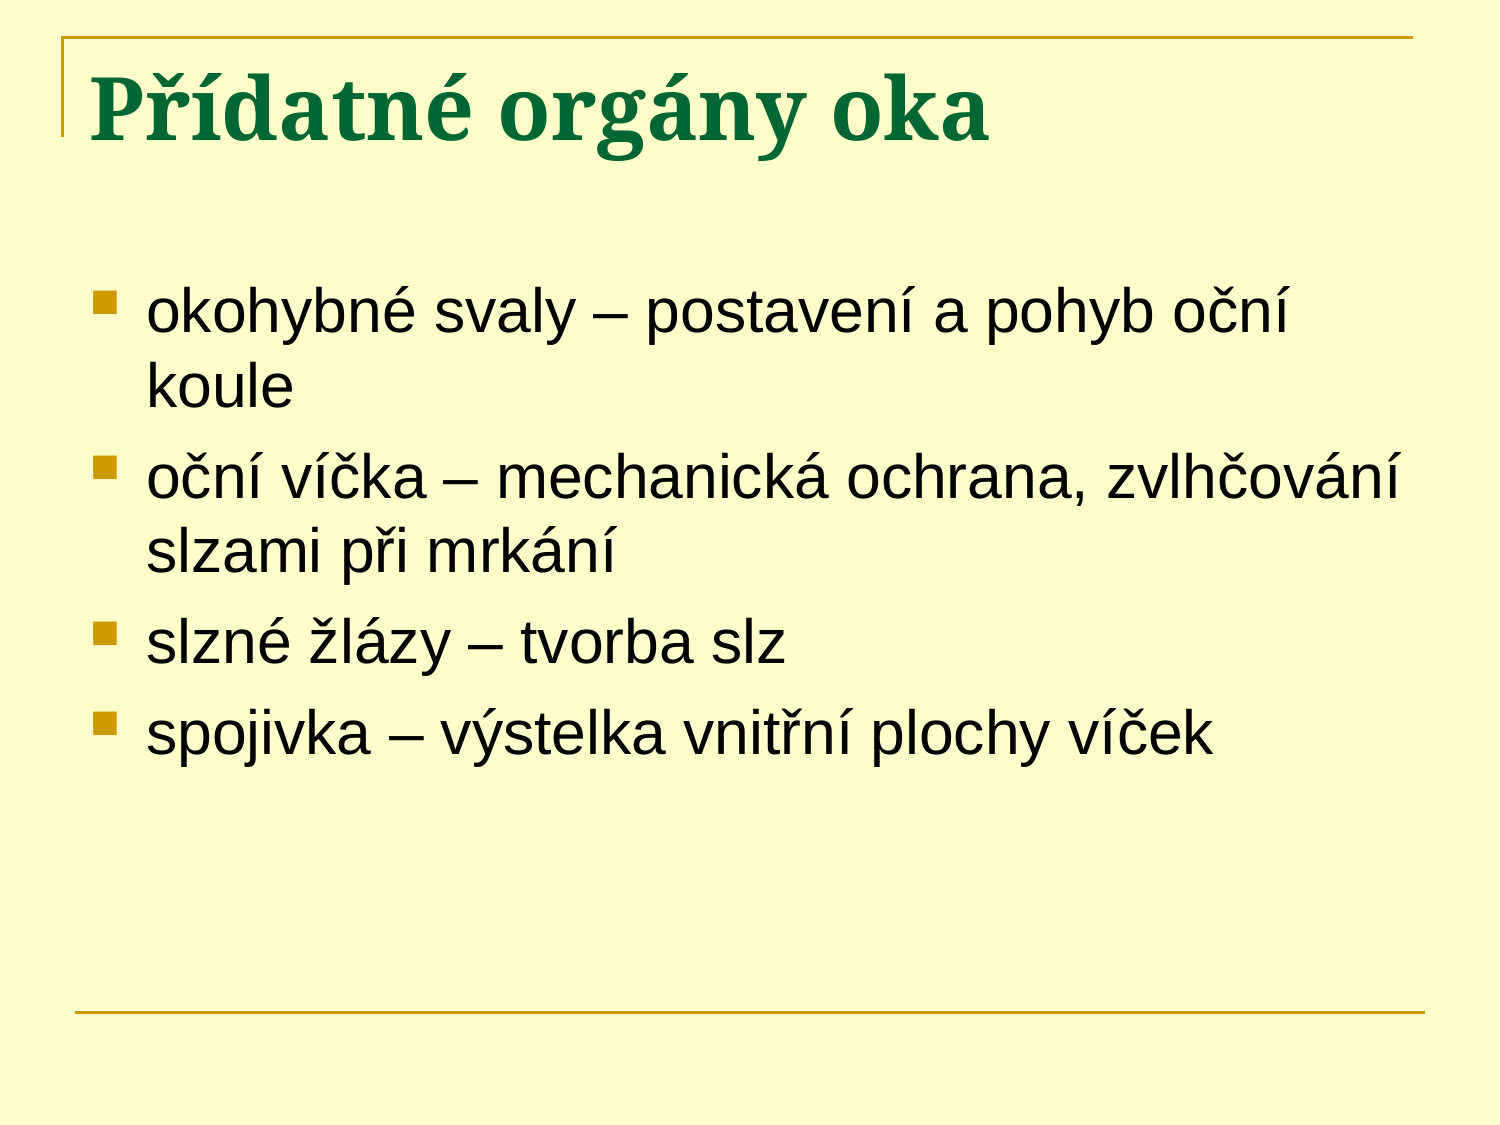

# Přídatné orgány oka
okohybné svaly – postavení a pohyb oční koule
oční víčka – mechanická ochrana, zvlhčování slzami při mrkání
slzné žlázy – tvorba slz
spojivka – výstelka vnitřní plochy víček